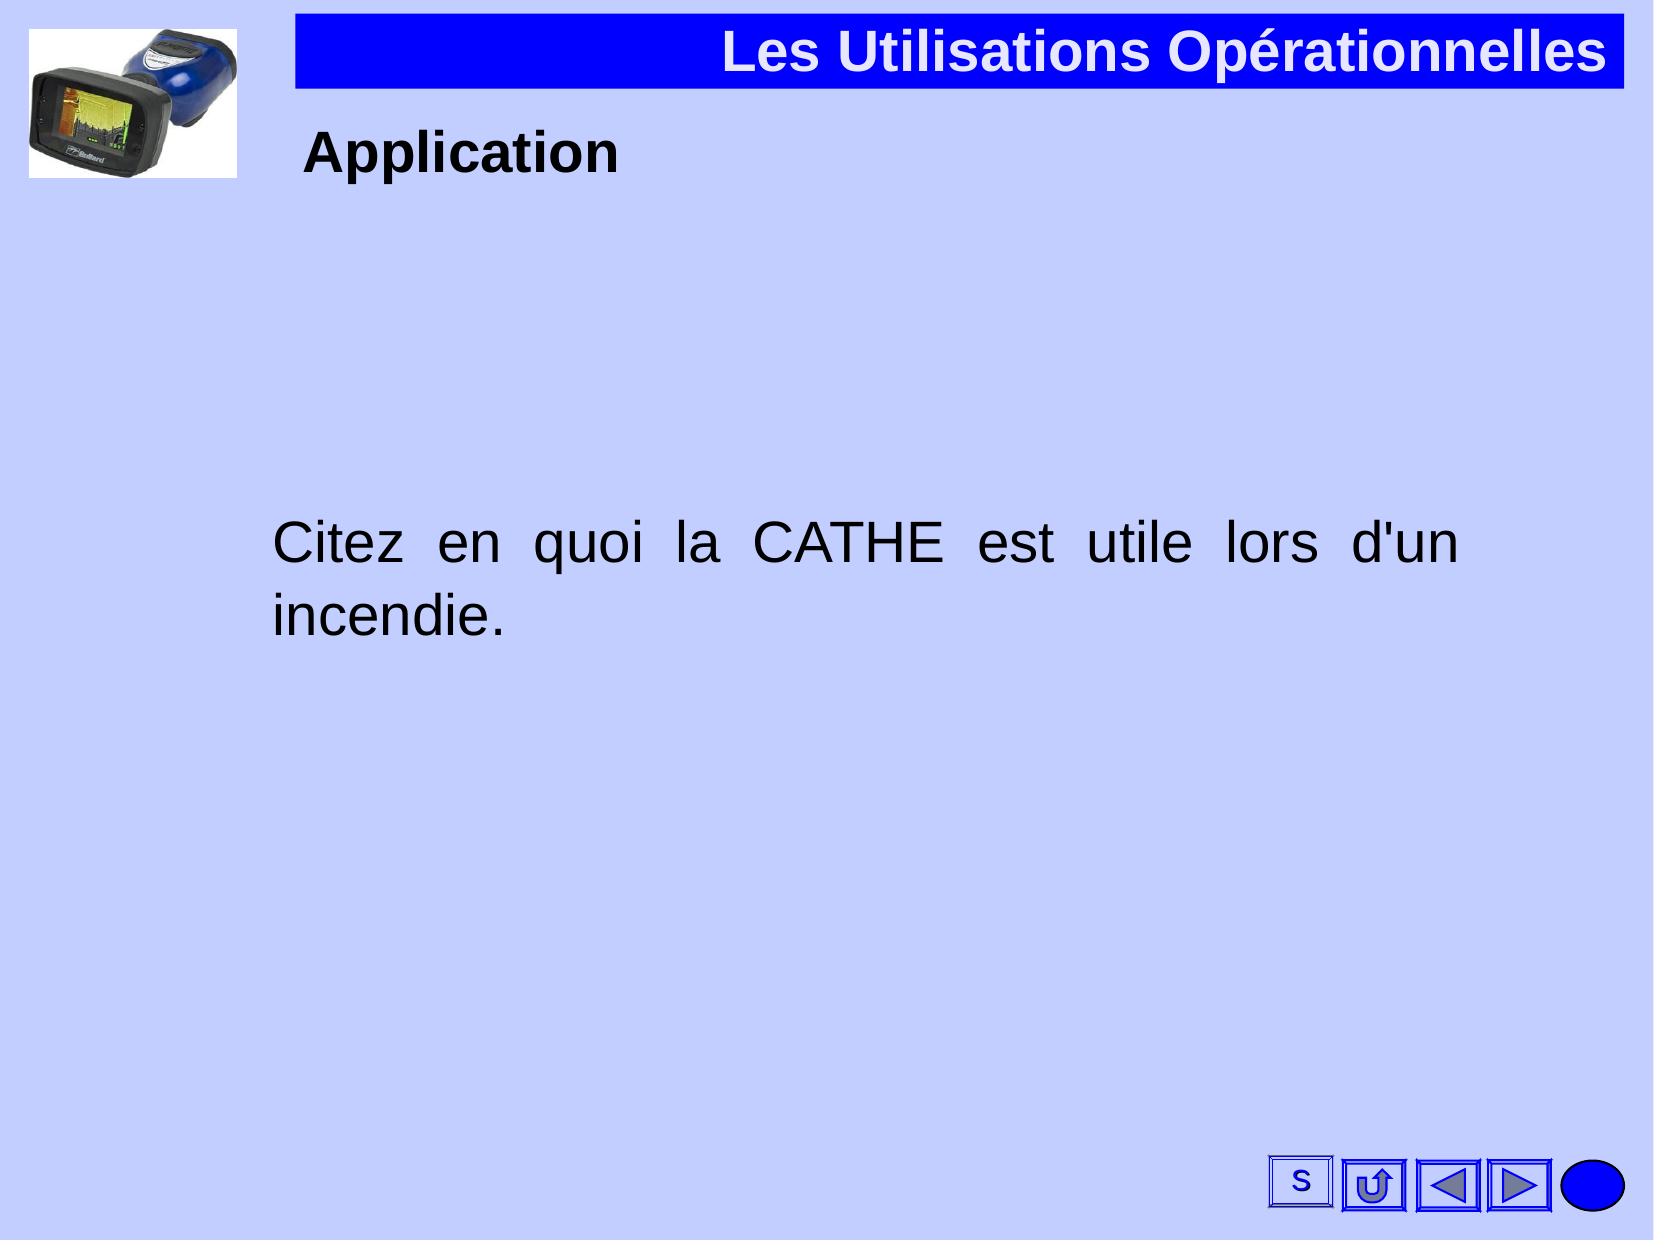

Les Utilisations Opérationnelles
Application
# Citez en quoi la CATHE est utile lors d'un incendie.